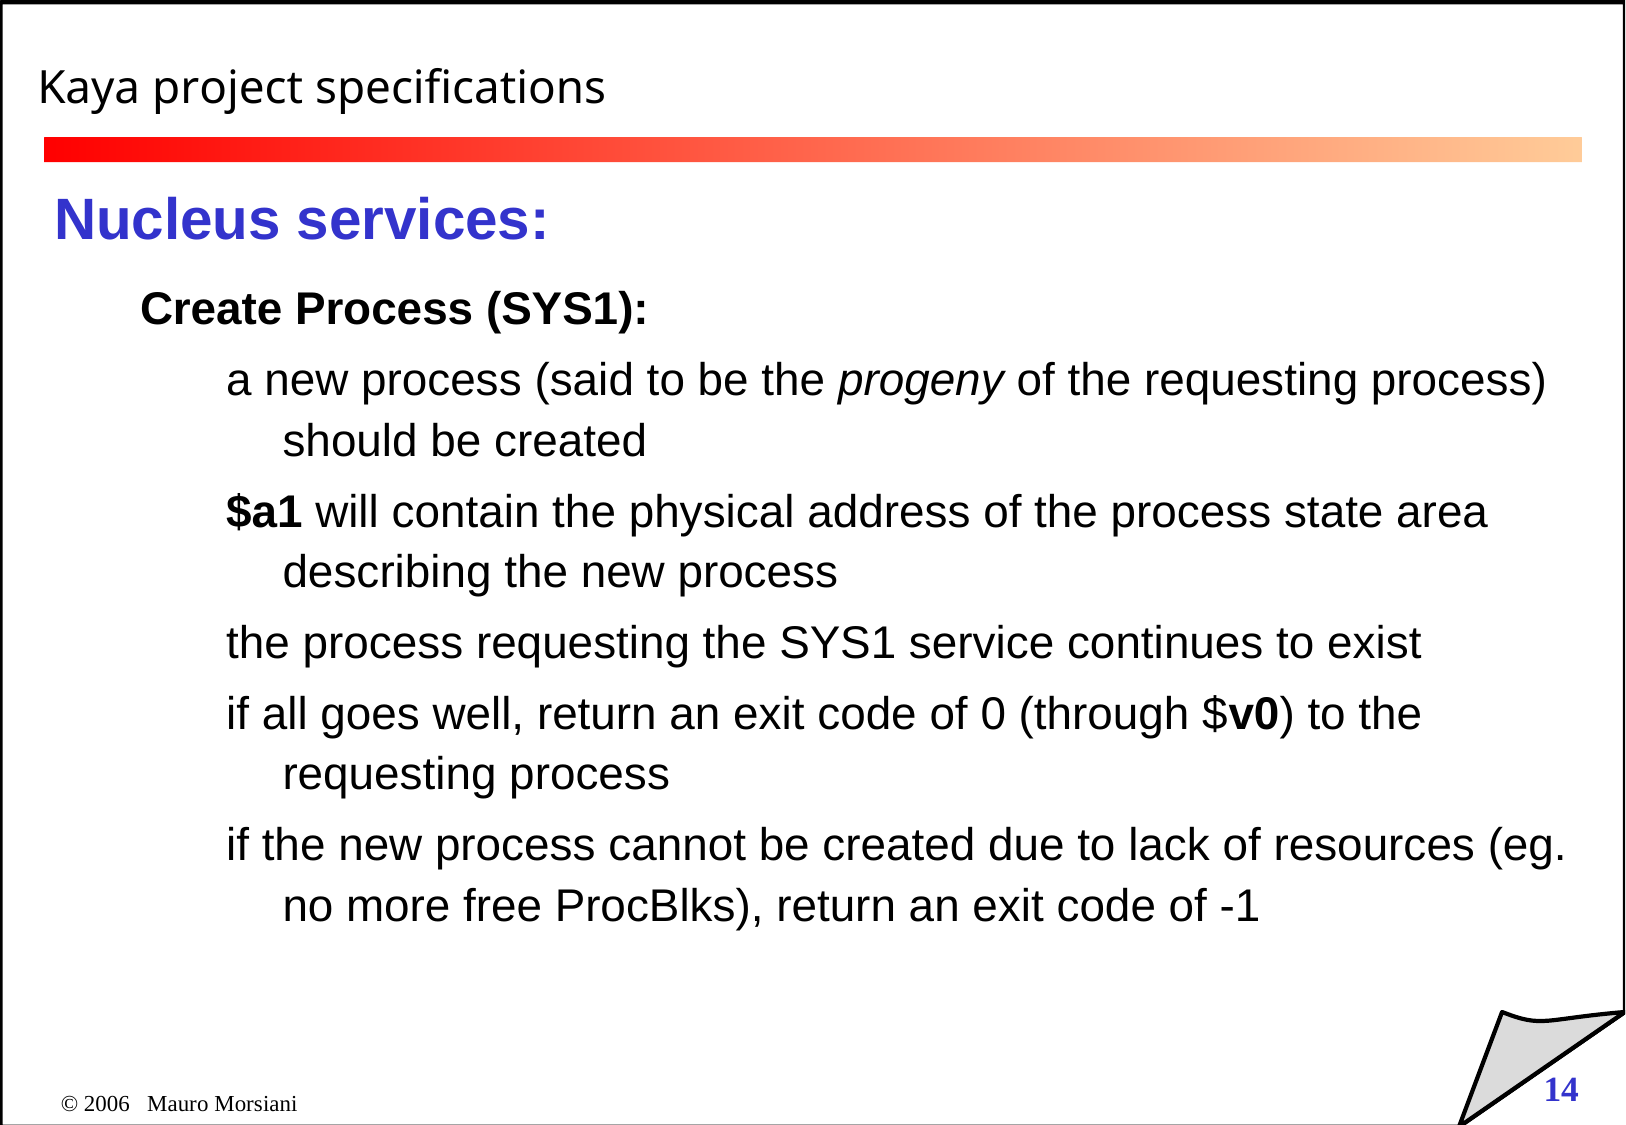

# Kaya project specifications
Nucleus services:
Create Process (SYS1):
a new process (said to be the progeny of the requesting process) should be created
$a1 will contain the physical address of the process state area describing the new process
the process requesting the SYS1 service continues to exist
if all goes well, return an exit code of 0 (through $v0) to the requesting process
if the new process cannot be created due to lack of resources (eg. no more free ProcBlks), return an exit code of -1